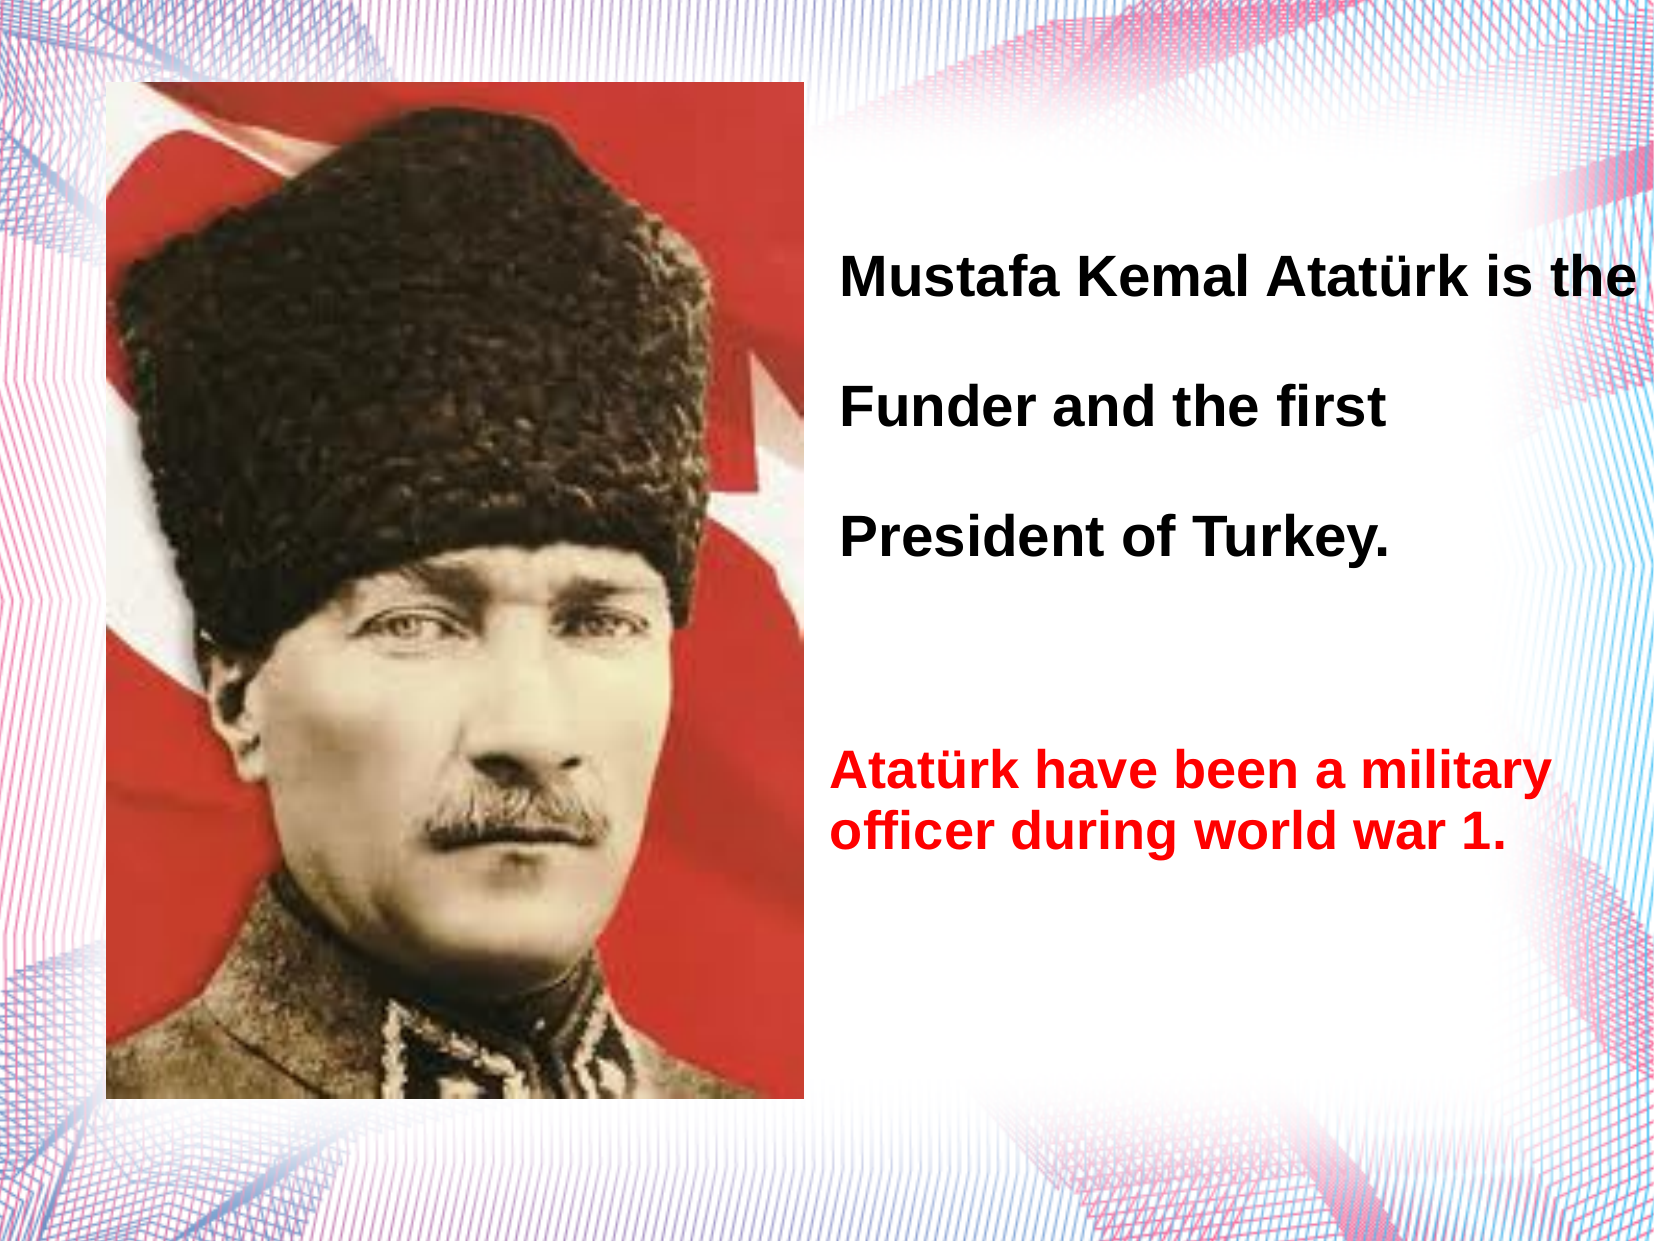

Mustafa Kemal Atatürk is the
Funder and the first
President of Turkey.
Atatürk have been a military
officer during world war 1.